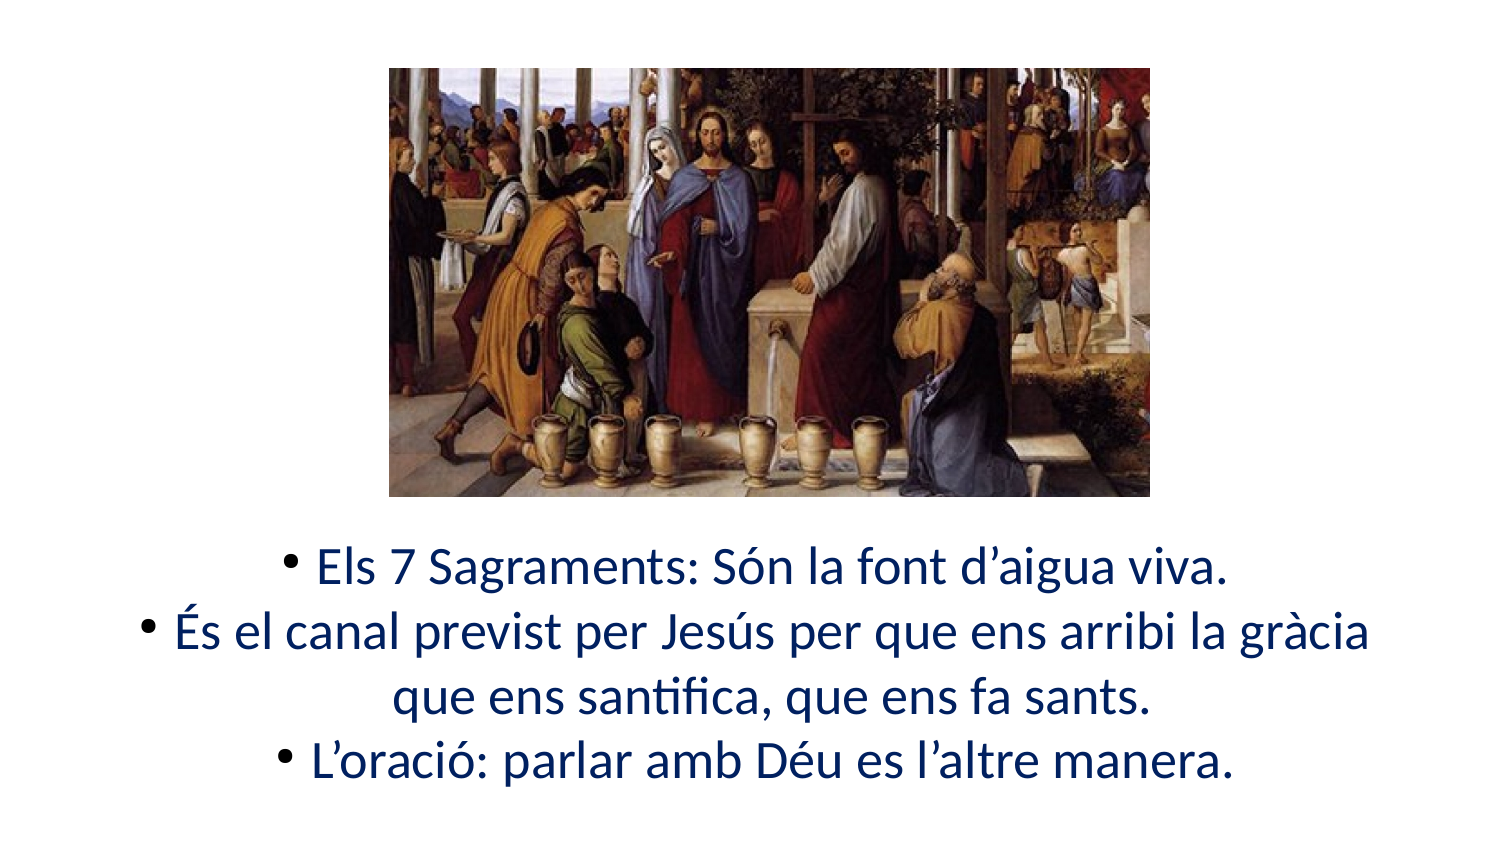

Els 7 Sagraments: Són la font d’aigua viva.
És el canal previst per Jesús per que ens arribi la gràcia que ens santifica, que ens fa sants.
L’oració: parlar amb Déu es l’altre manera.